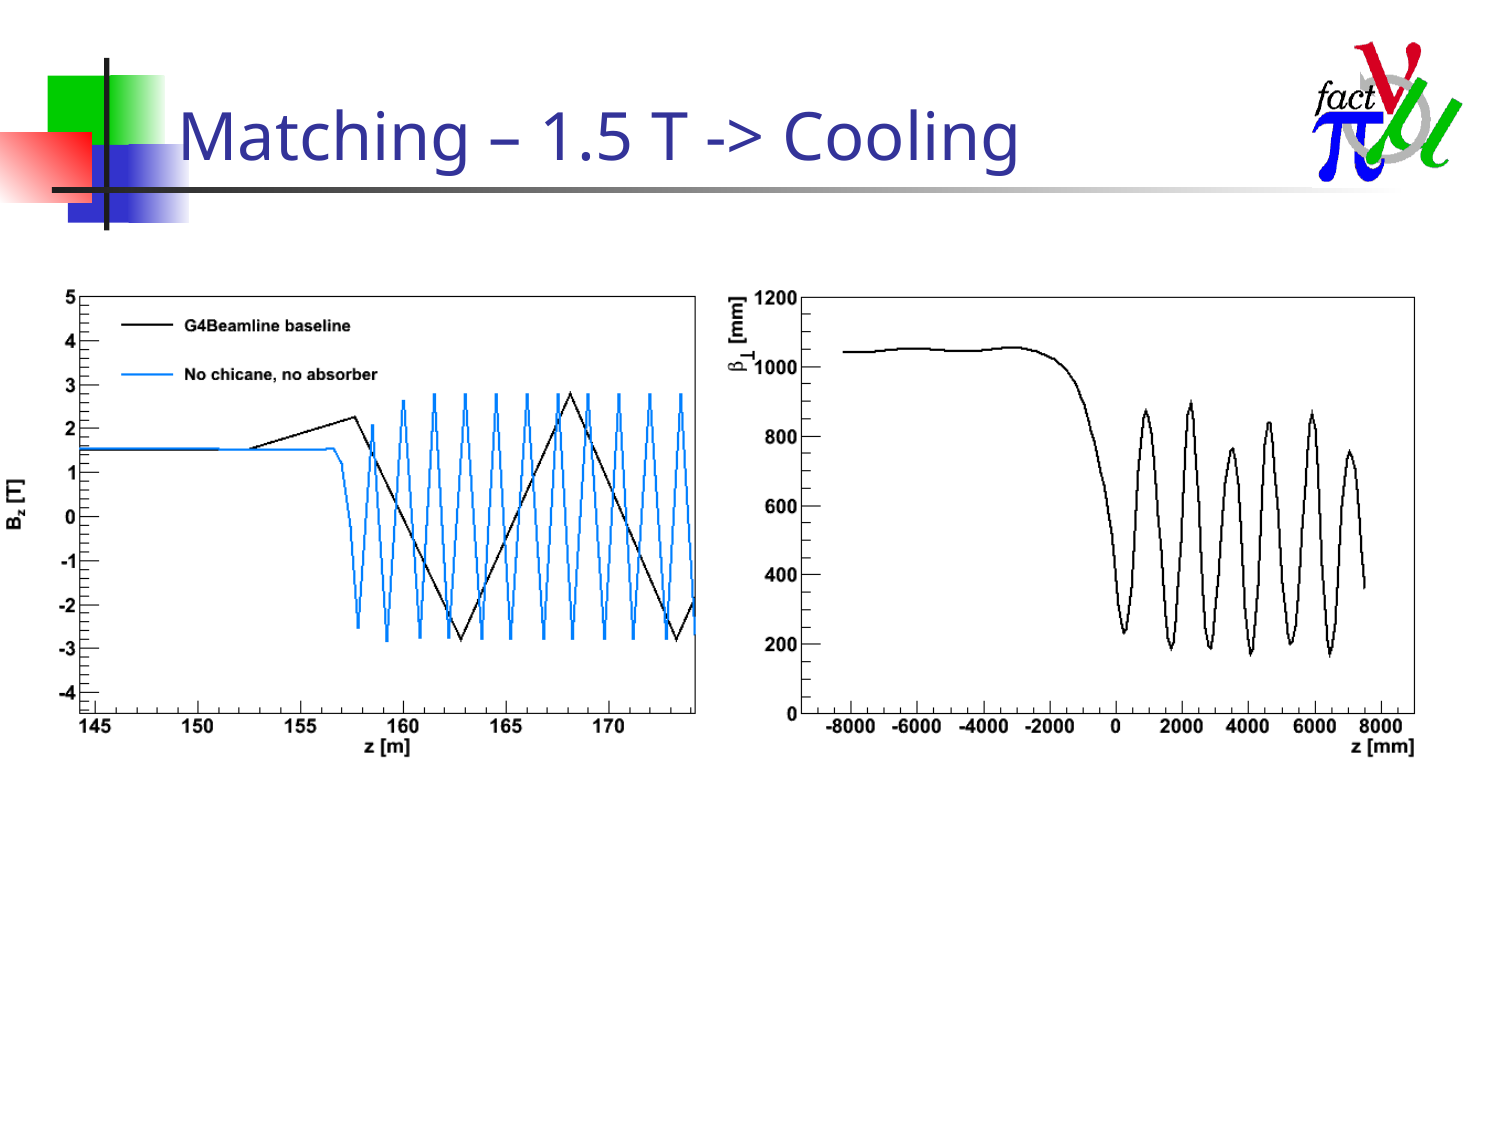

# Matching – 1.5 T -> Cooling